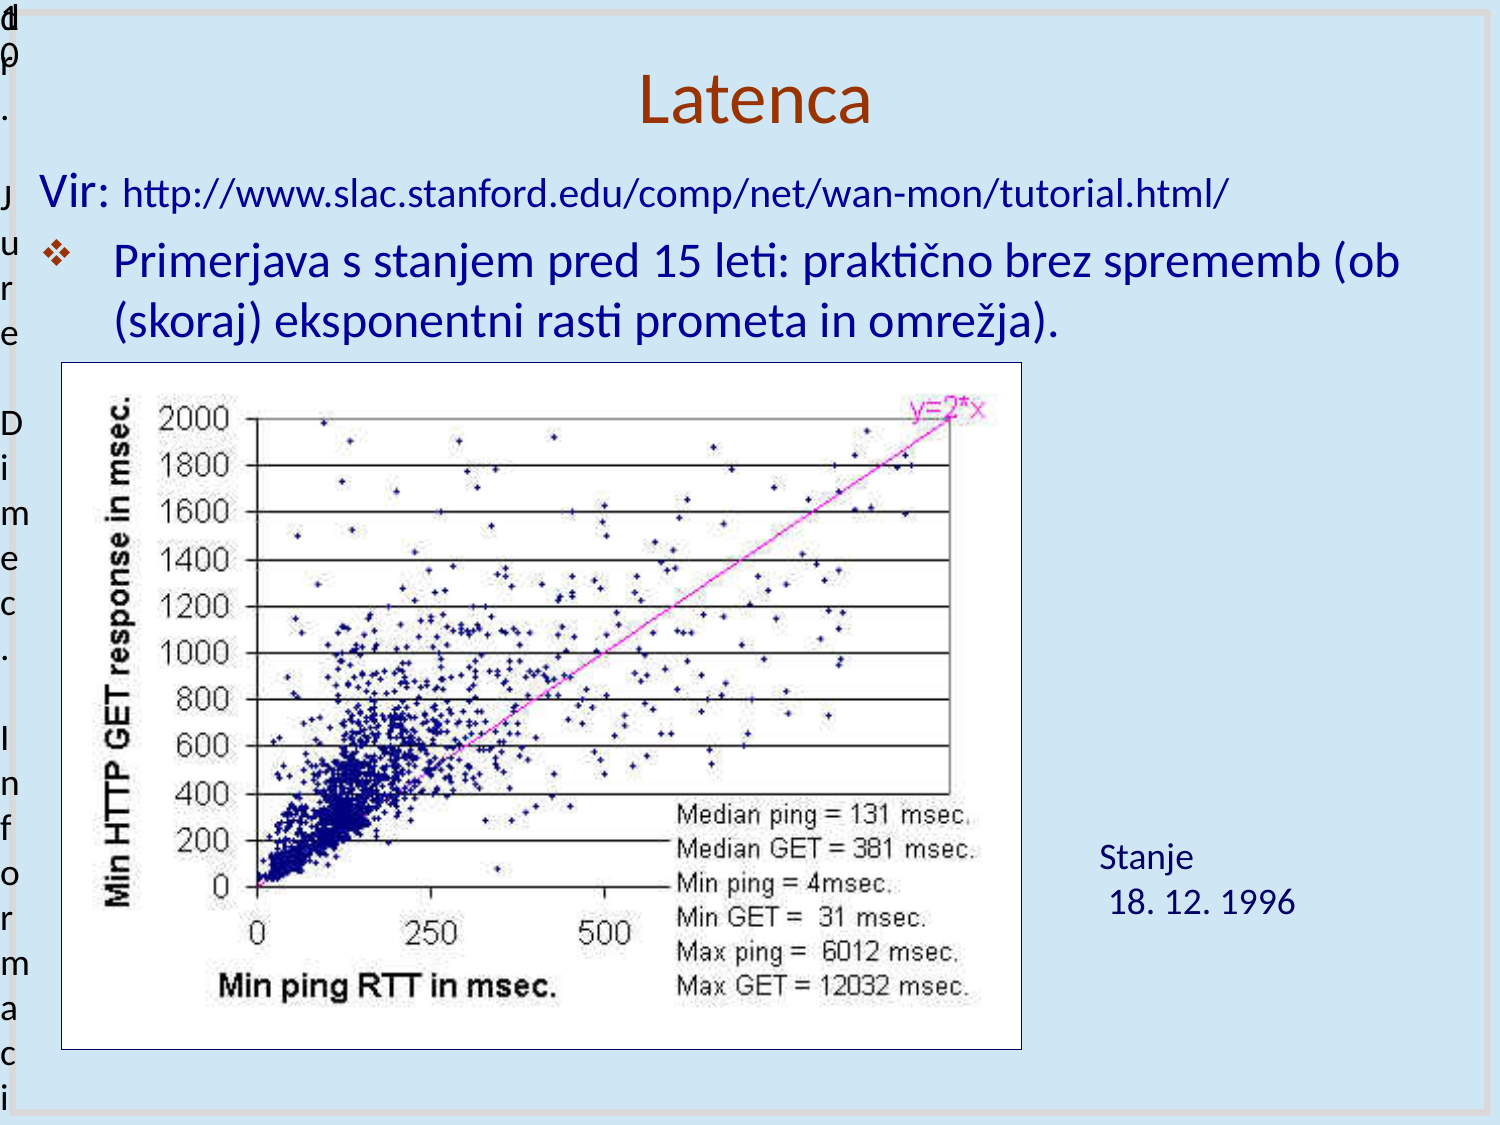

dr. Jure Dimec. Informacijski viri na Internetu (2012 / 13). Statistika prometa na Internetu.
# Latenca
Vir: http://www.slac.stanford.edu/comp/net/wan-mon/tutorial.html/
Primerjava s stanjem pred 15 leti: praktično brez sprememb (ob (skoraj) eksponentni rasti prometa in omrežja).
Stanje
 18. 12. 1996